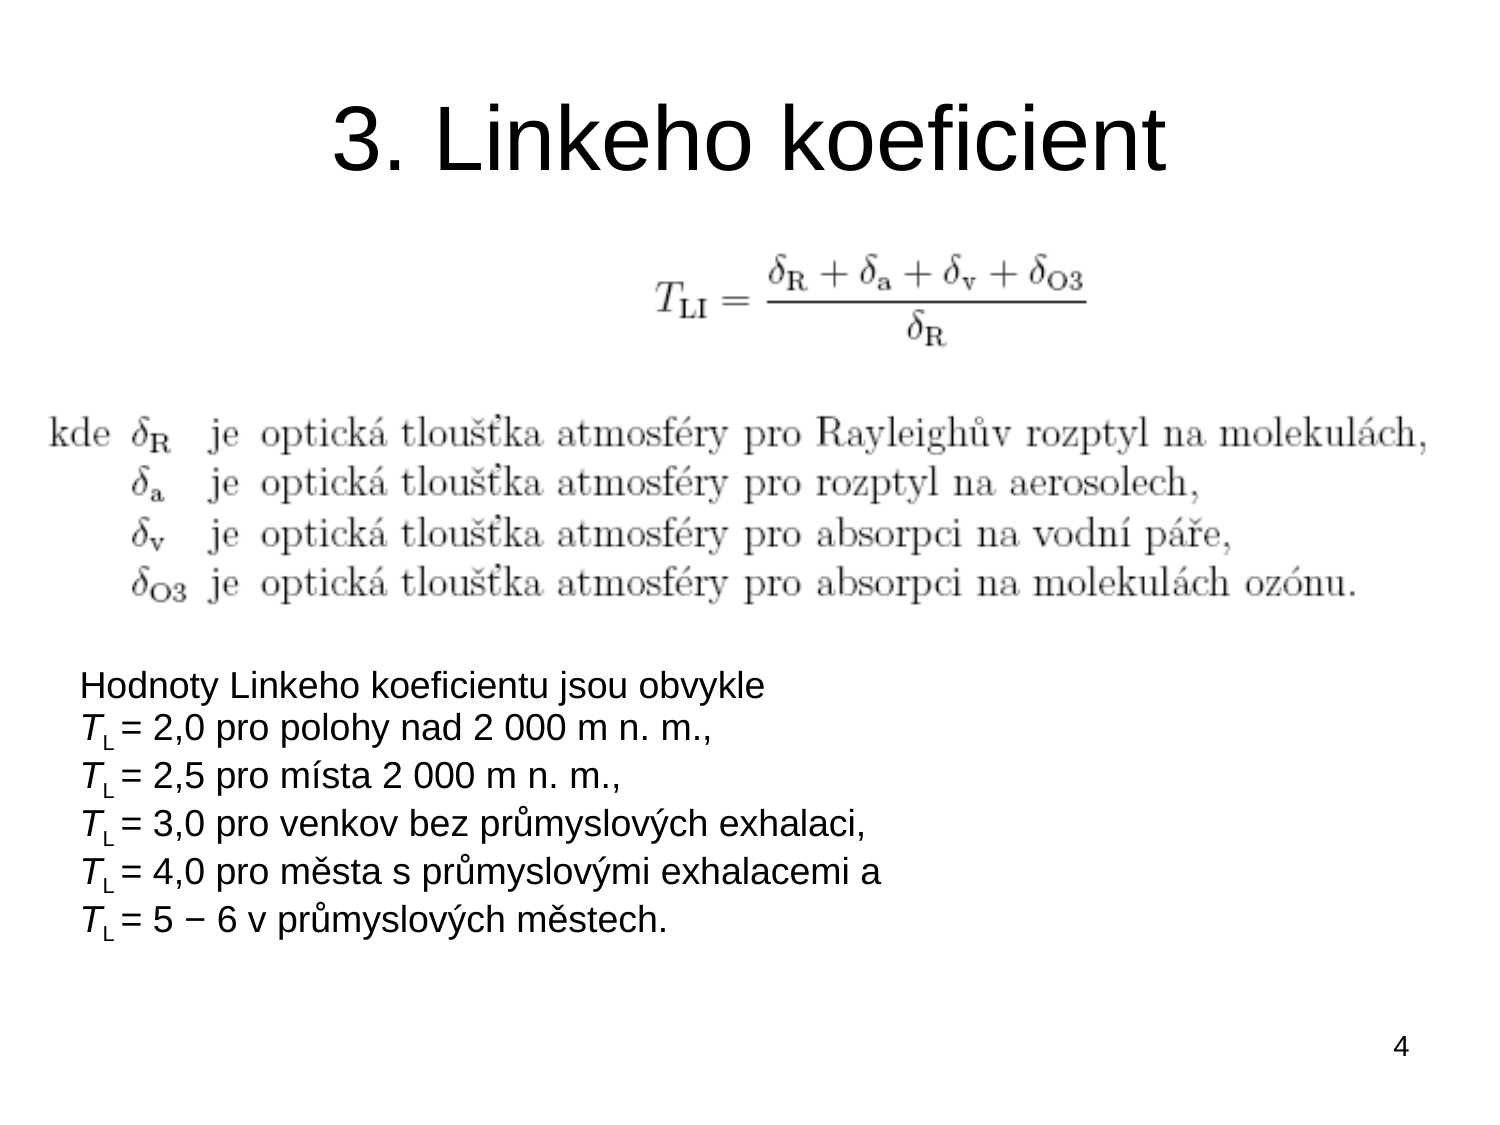

# 3. Linkeho koeficient
Hodnoty Linkeho koeficientu jsou obvykle
TL = 2,0 pro polohy nad 2 000 m n. m.,
TL = 2,5 pro místa 2 000 m n. m.,
TL = 3,0 pro venkov bez průmyslových exhalaci,
TL = 4,0 pro města s průmyslovými exhalacemi a
TL = 5 − 6 v průmyslových městech.
4